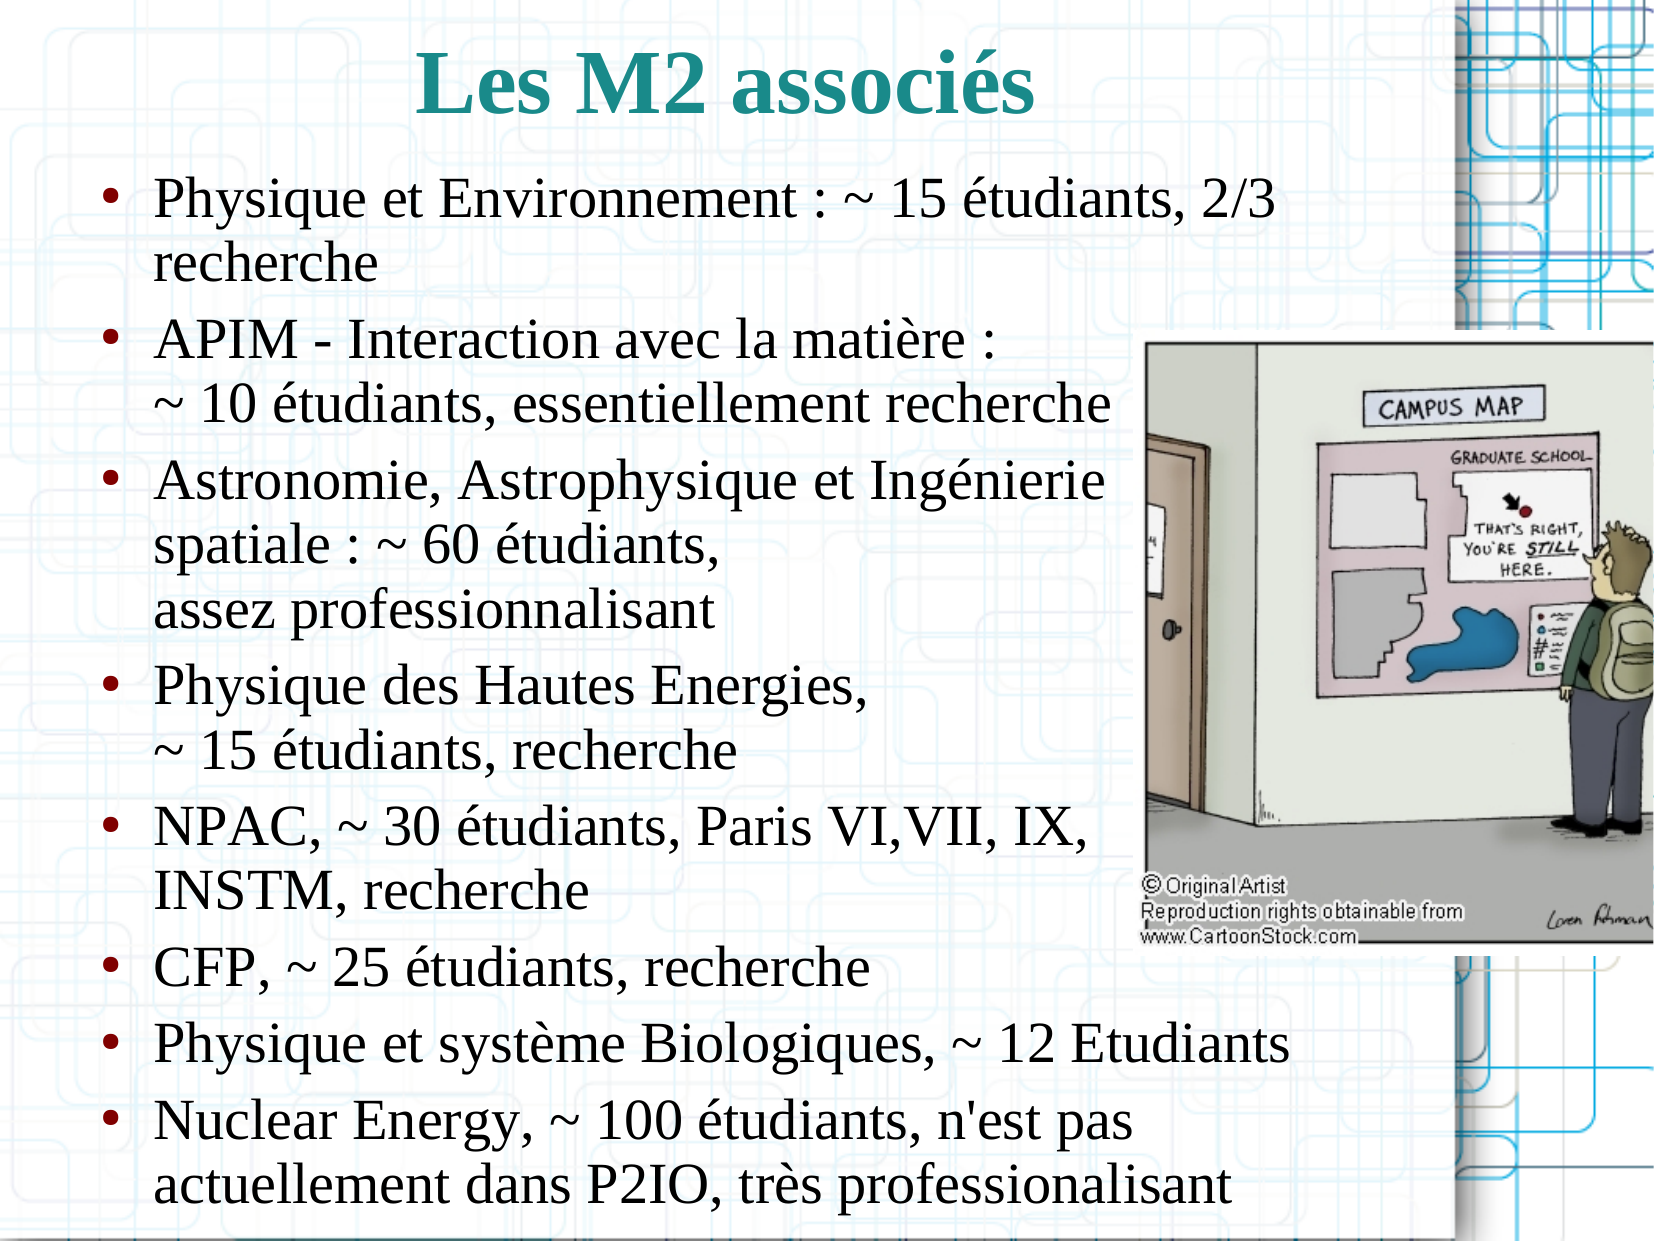

# Les M2 associés
Physique et Environnement : ~ 15 étudiants, 2/3 recherche
APIM - Interaction avec la matière :
~ 10 étudiants, essentiellement recherche
Astronomie, Astrophysique et Ingénierie
spatiale : ~ 60 étudiants,
assez professionnalisant
Physique des Hautes Energies,
~ 15 étudiants, recherche
NPAC, ~ 30 étudiants, Paris VI,VII, IX,
INSTM, recherche
CFP, ~ 25 étudiants, recherche
Physique et système Biologiques, ~ 12 Etudiants
Nuclear Energy, ~ 100 étudiants, n'est pas actuellement dans P2IO, très professionalisant